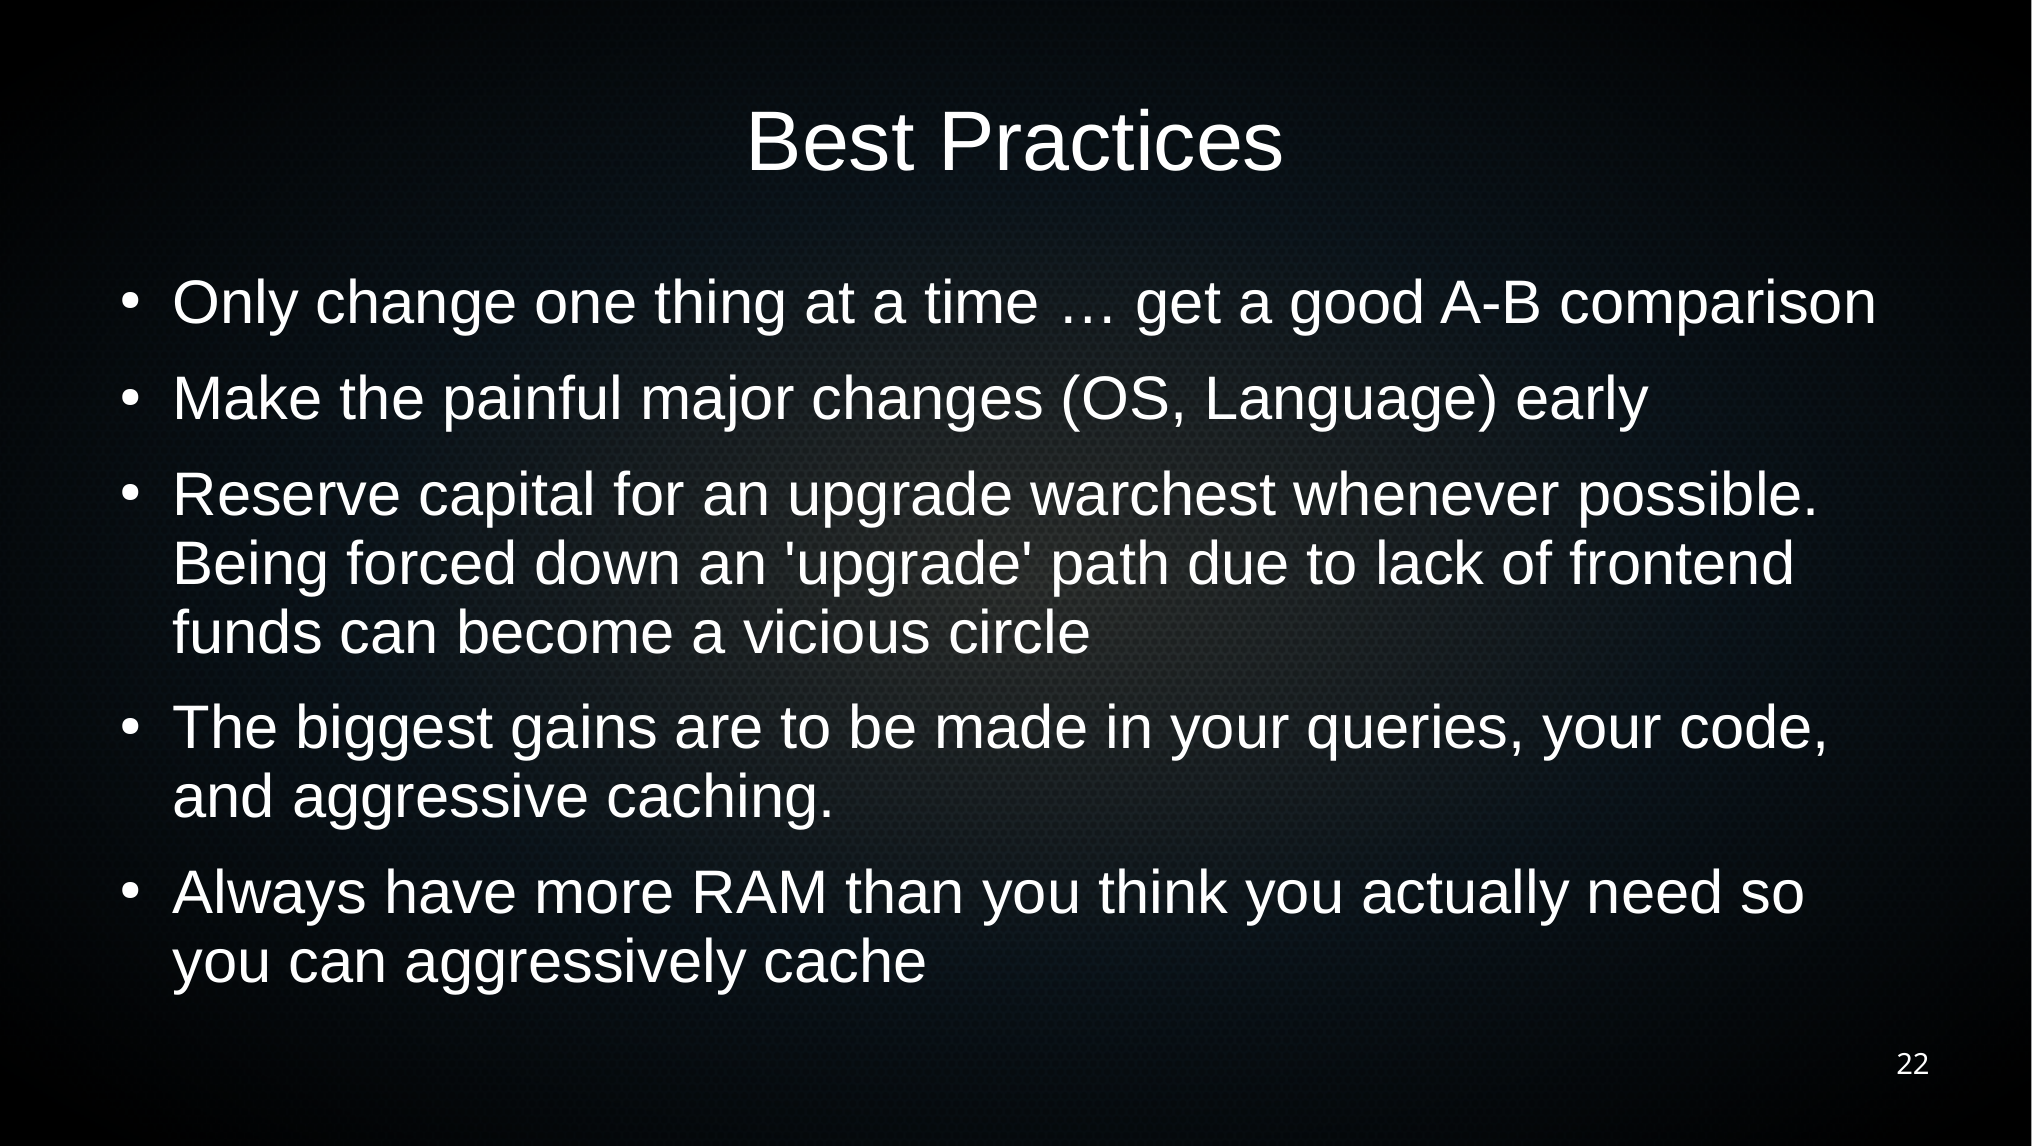

# Best Practices
Only change one thing at a time … get a good A-B comparison
Make the painful major changes (OS, Language) early
Reserve capital for an upgrade warchest whenever possible. Being forced down an 'upgrade' path due to lack of frontend funds can become a vicious circle
The biggest gains are to be made in your queries, your code, and aggressive caching.
Always have more RAM than you think you actually need so you can aggressively cache
22